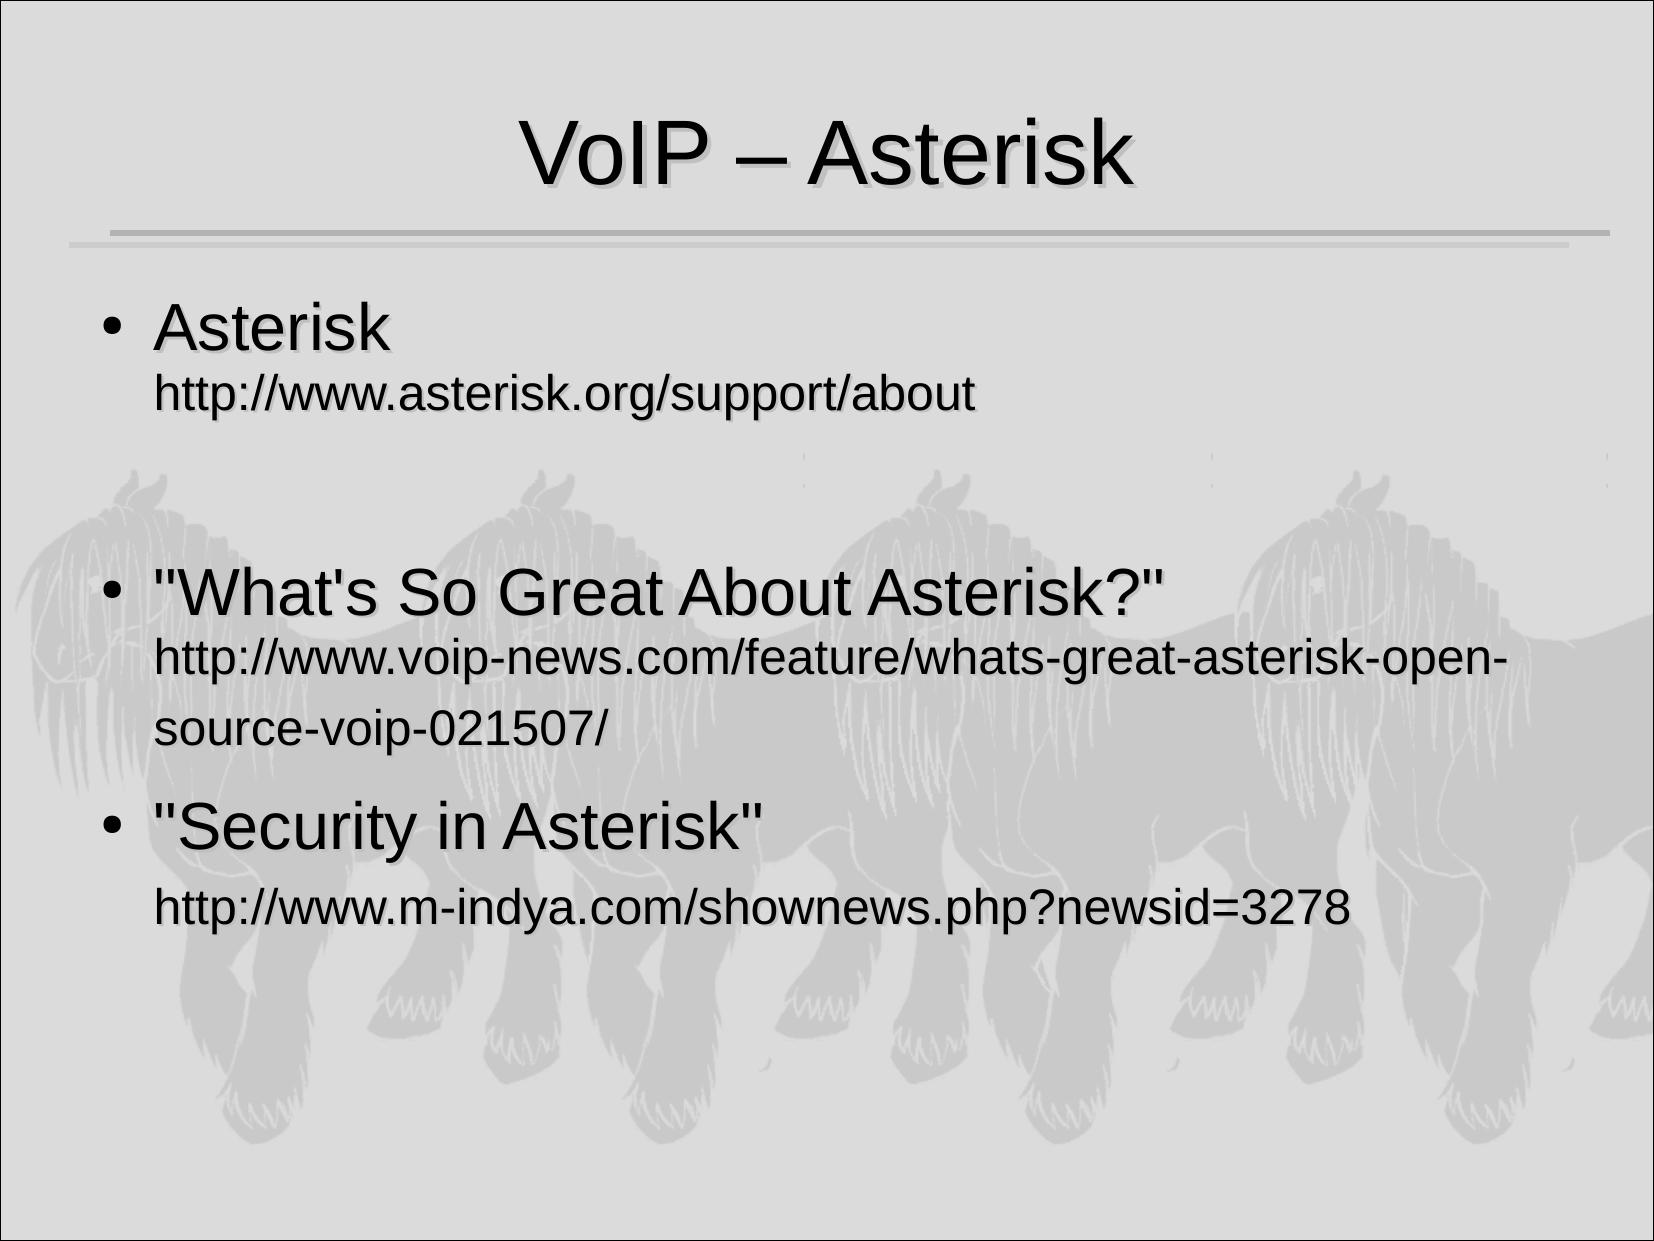

# VoIP – Asterisk
Asterisk
http://www.asterisk.org/support/about
"What's So Great About Asterisk?"
http://www.voip-news.com/feature/whats-great-asterisk-open-source-voip-021507/
"Security in Asterisk"
http://www.m-indya.com/shownews.php?newsid=3278